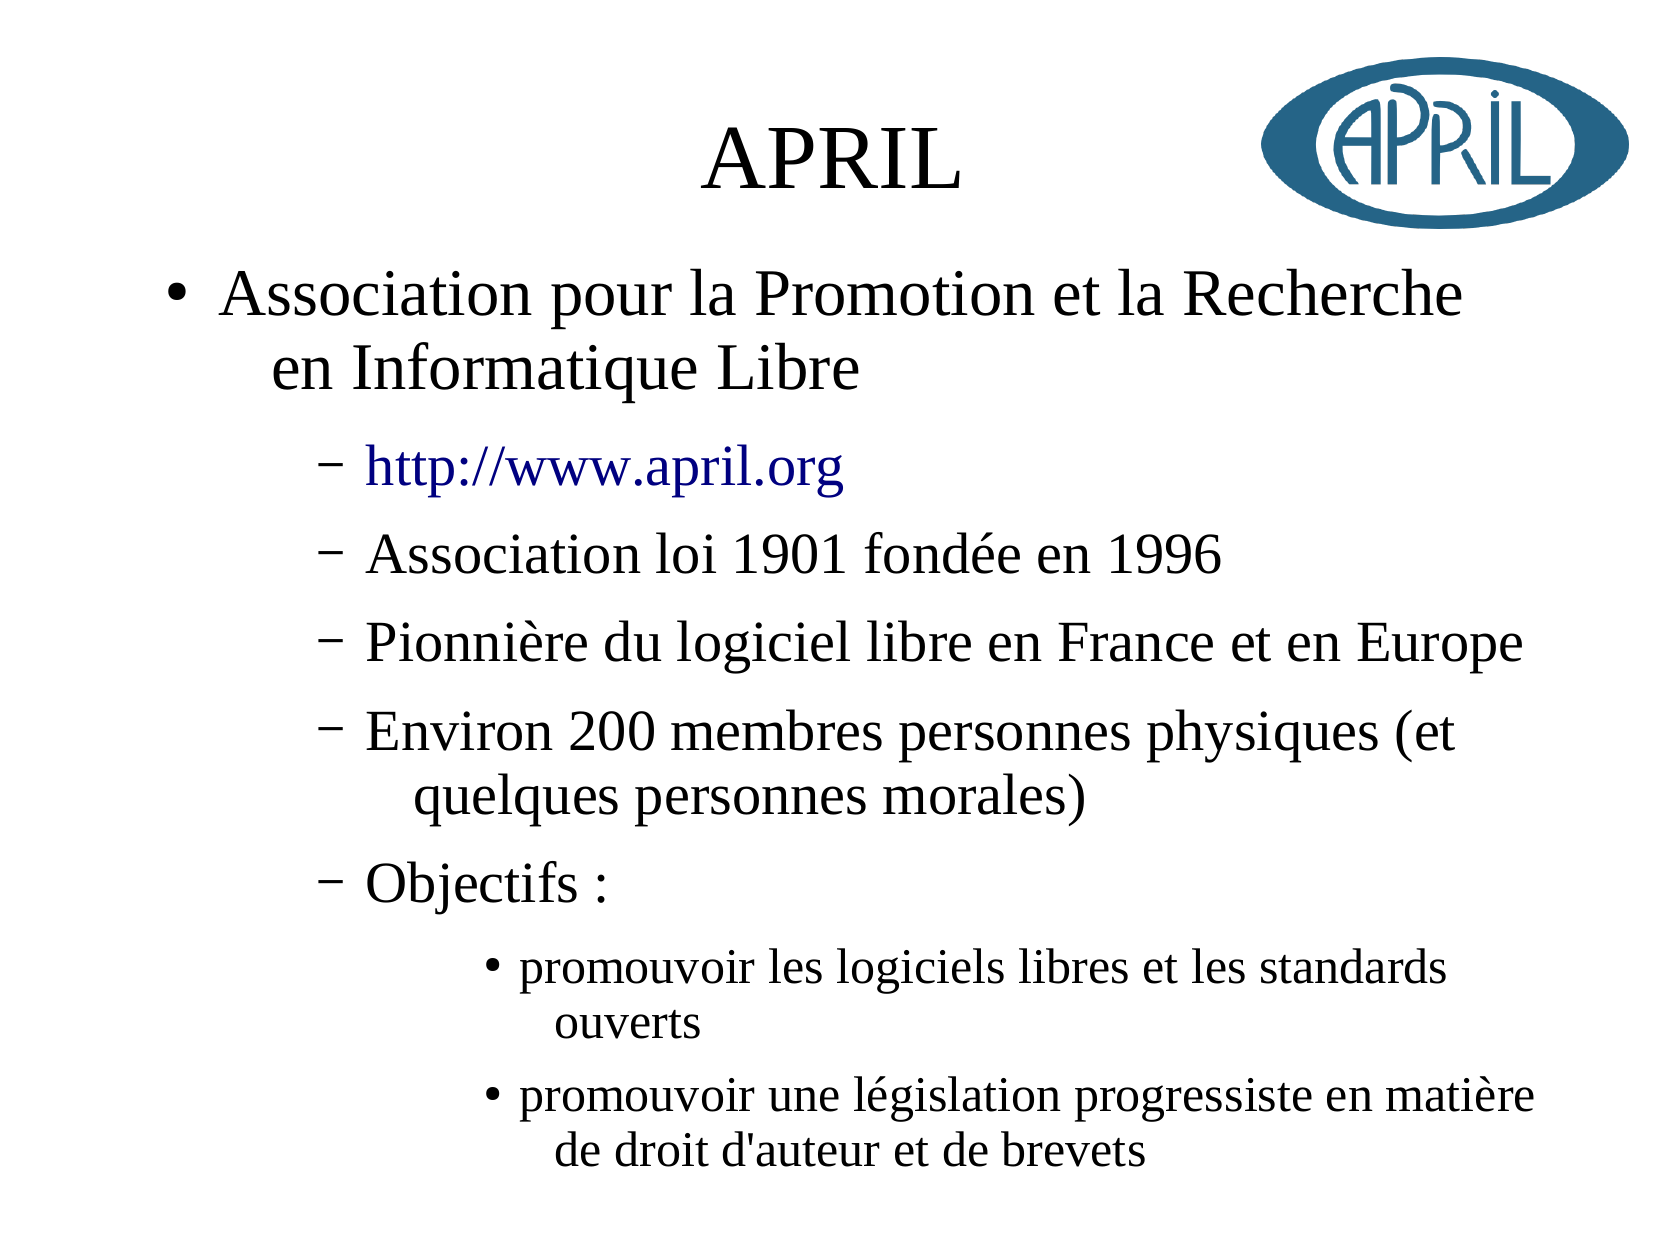

# APRIL
Association pour la Promotion et la Recherche en Informatique Libre
http://www.april.org
Association loi 1901 fondée en 1996
Pionnière du logiciel libre en France et en Europe
Environ 200 membres personnes physiques (et quelques personnes morales)
Objectifs :
promouvoir les logiciels libres et les standards ouverts
promouvoir une législation progressiste en matière de droit d'auteur et de brevets